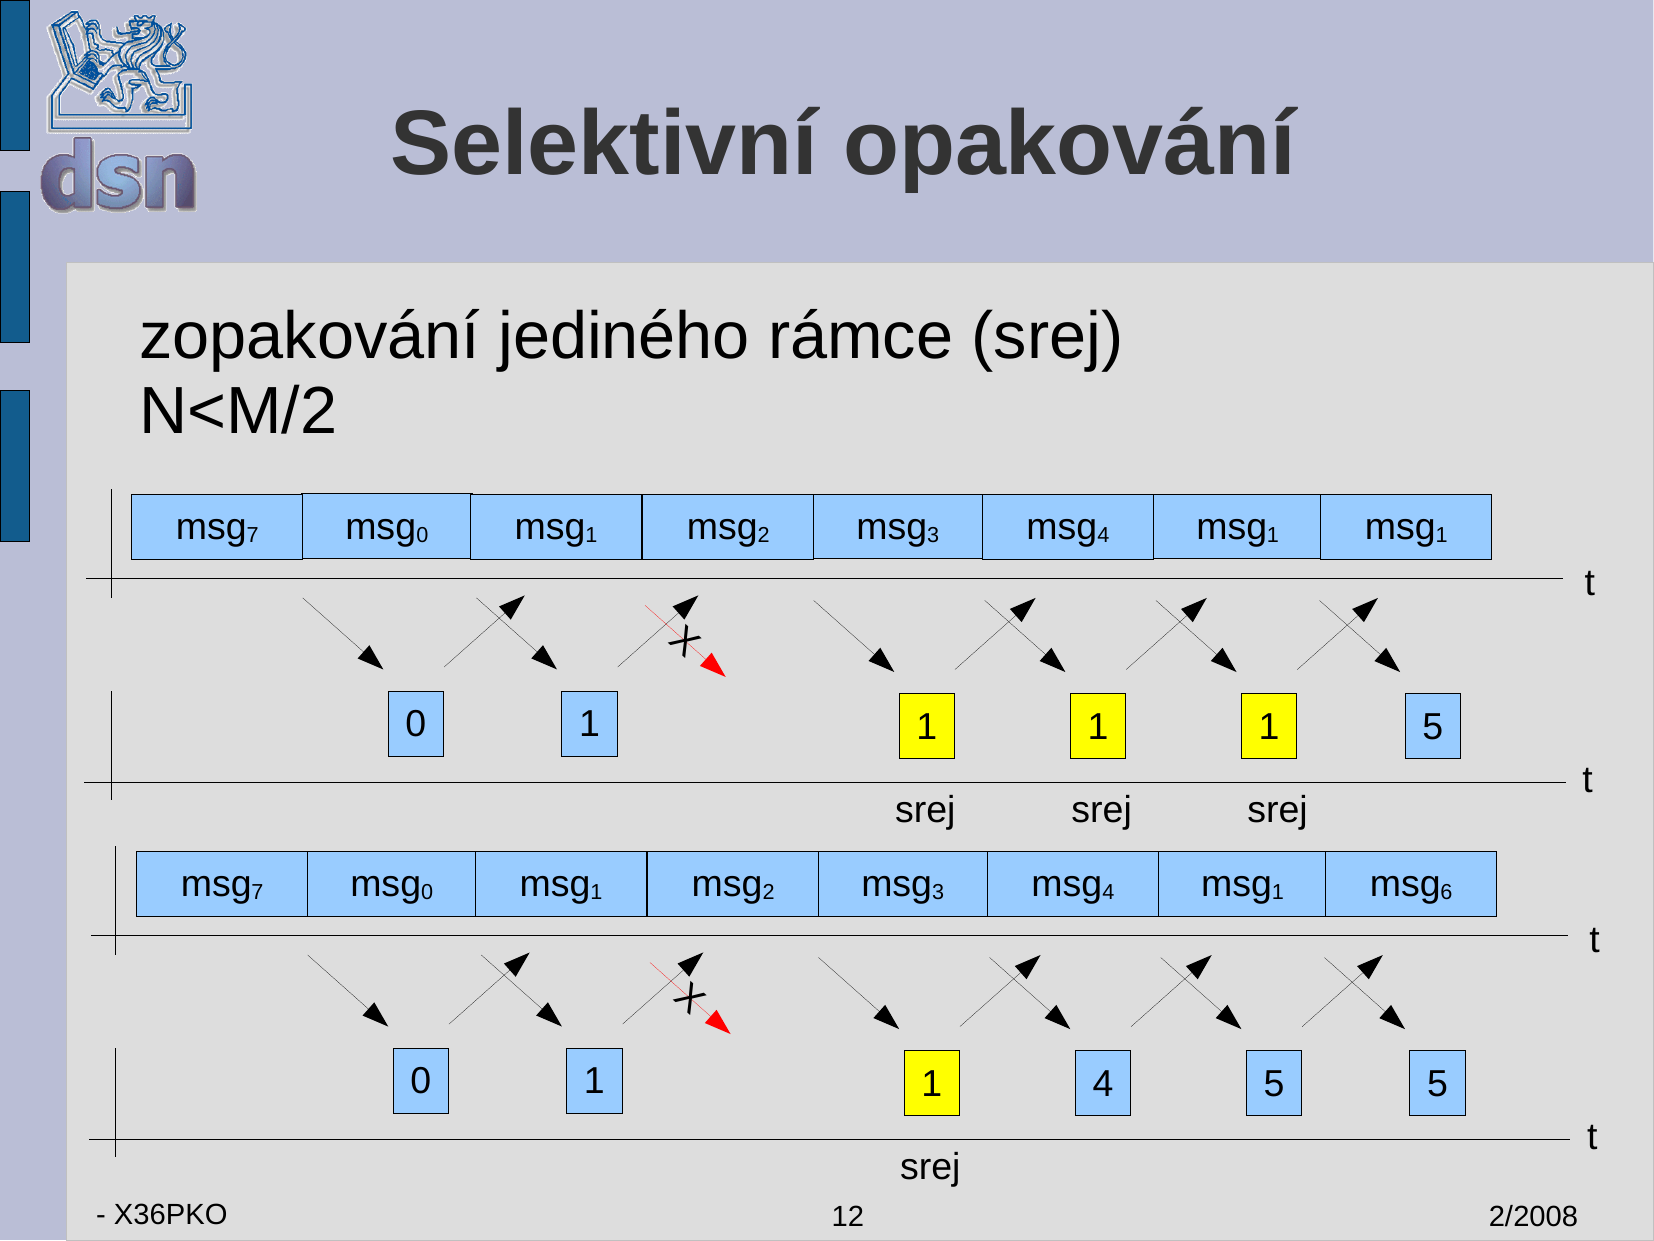

# Selektivní opakování
zopakování jediného rámce (srej)
N<M/2
msg0
msg3
msg1
msg7
msg1
msg1
msg2
msg4
t
X
1
0
1
1
1
5
t
srej
srej
srej
msg0
msg3
msg1
msg7
msg1
msg6
msg2
msg4
t
X
1
0
1
4
5
5
t
srej